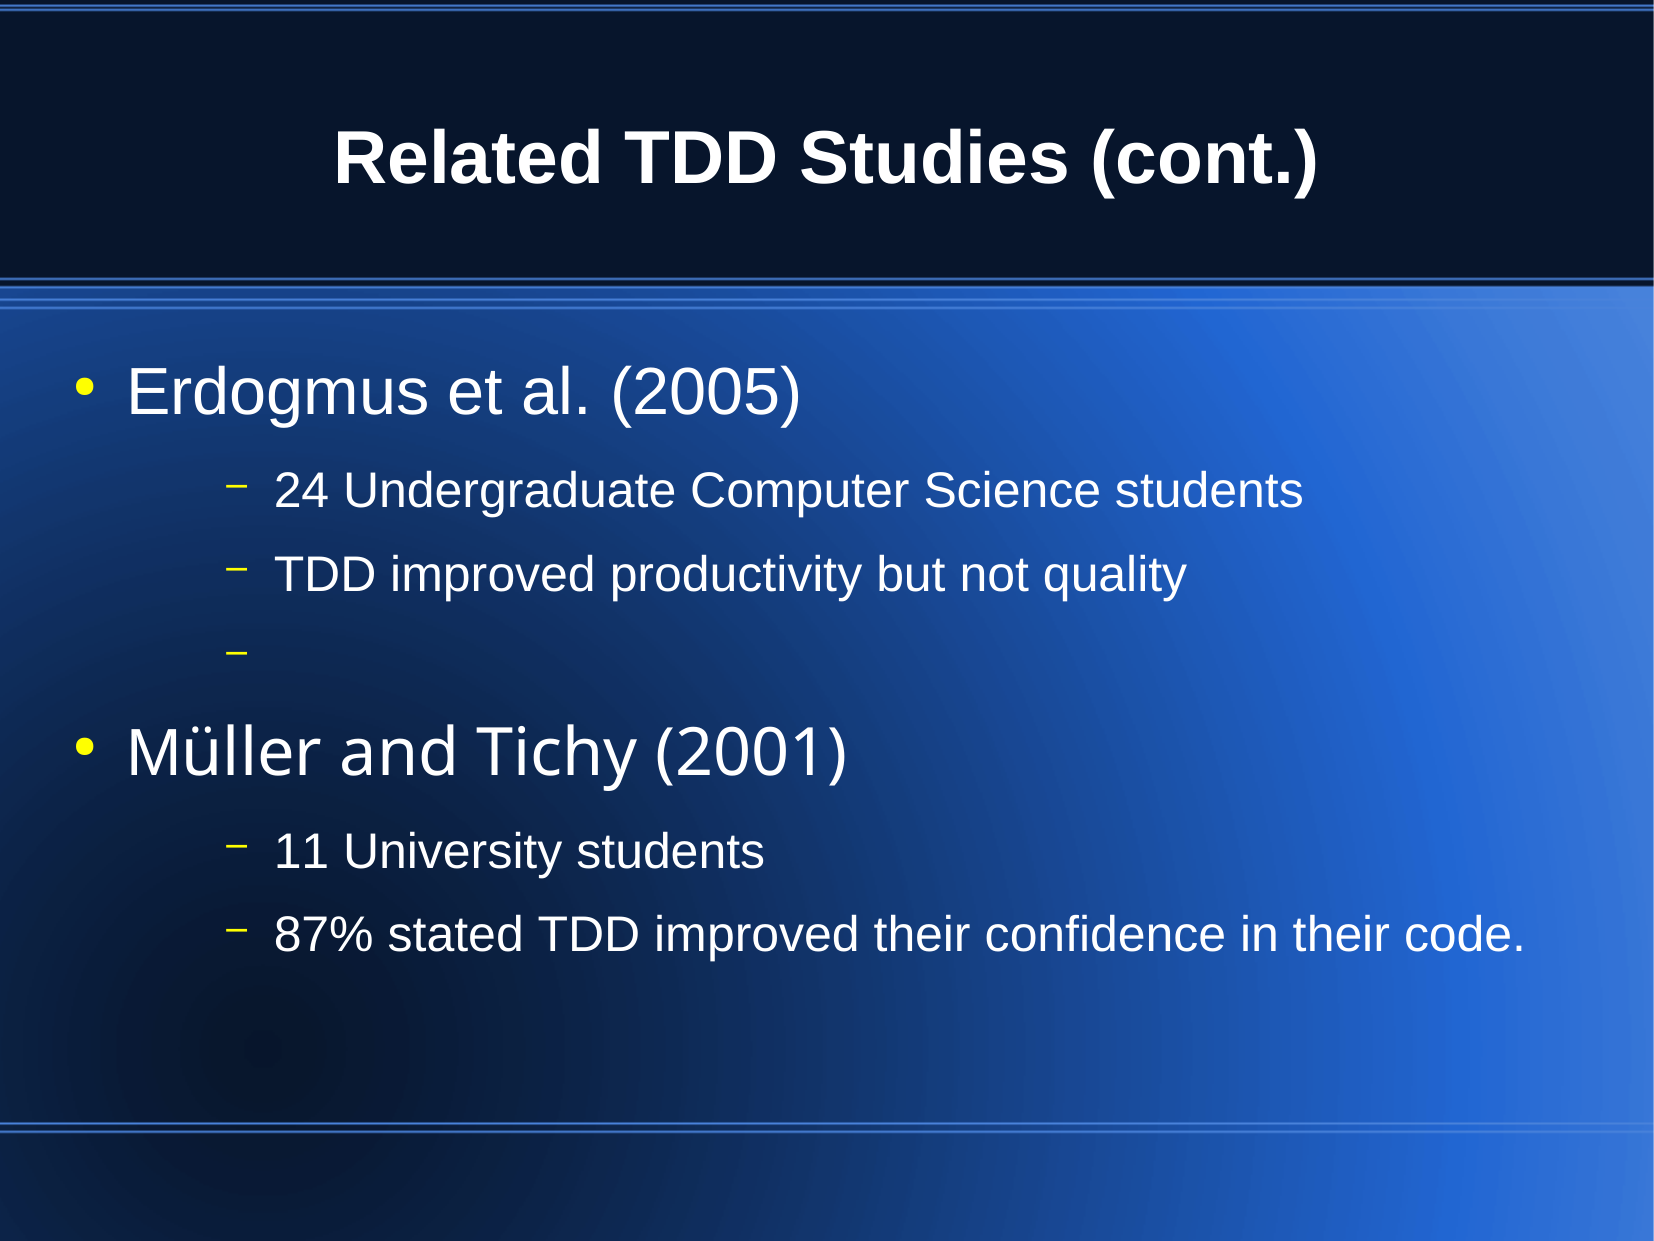

Related TDD Studies (cont.)
# Erdogmus et al. (2005)
24 Undergraduate Computer Science students
TDD improved productivity but not quality
Müller and Tichy (2001)
11 University students
87% stated TDD improved their confidence in their code.